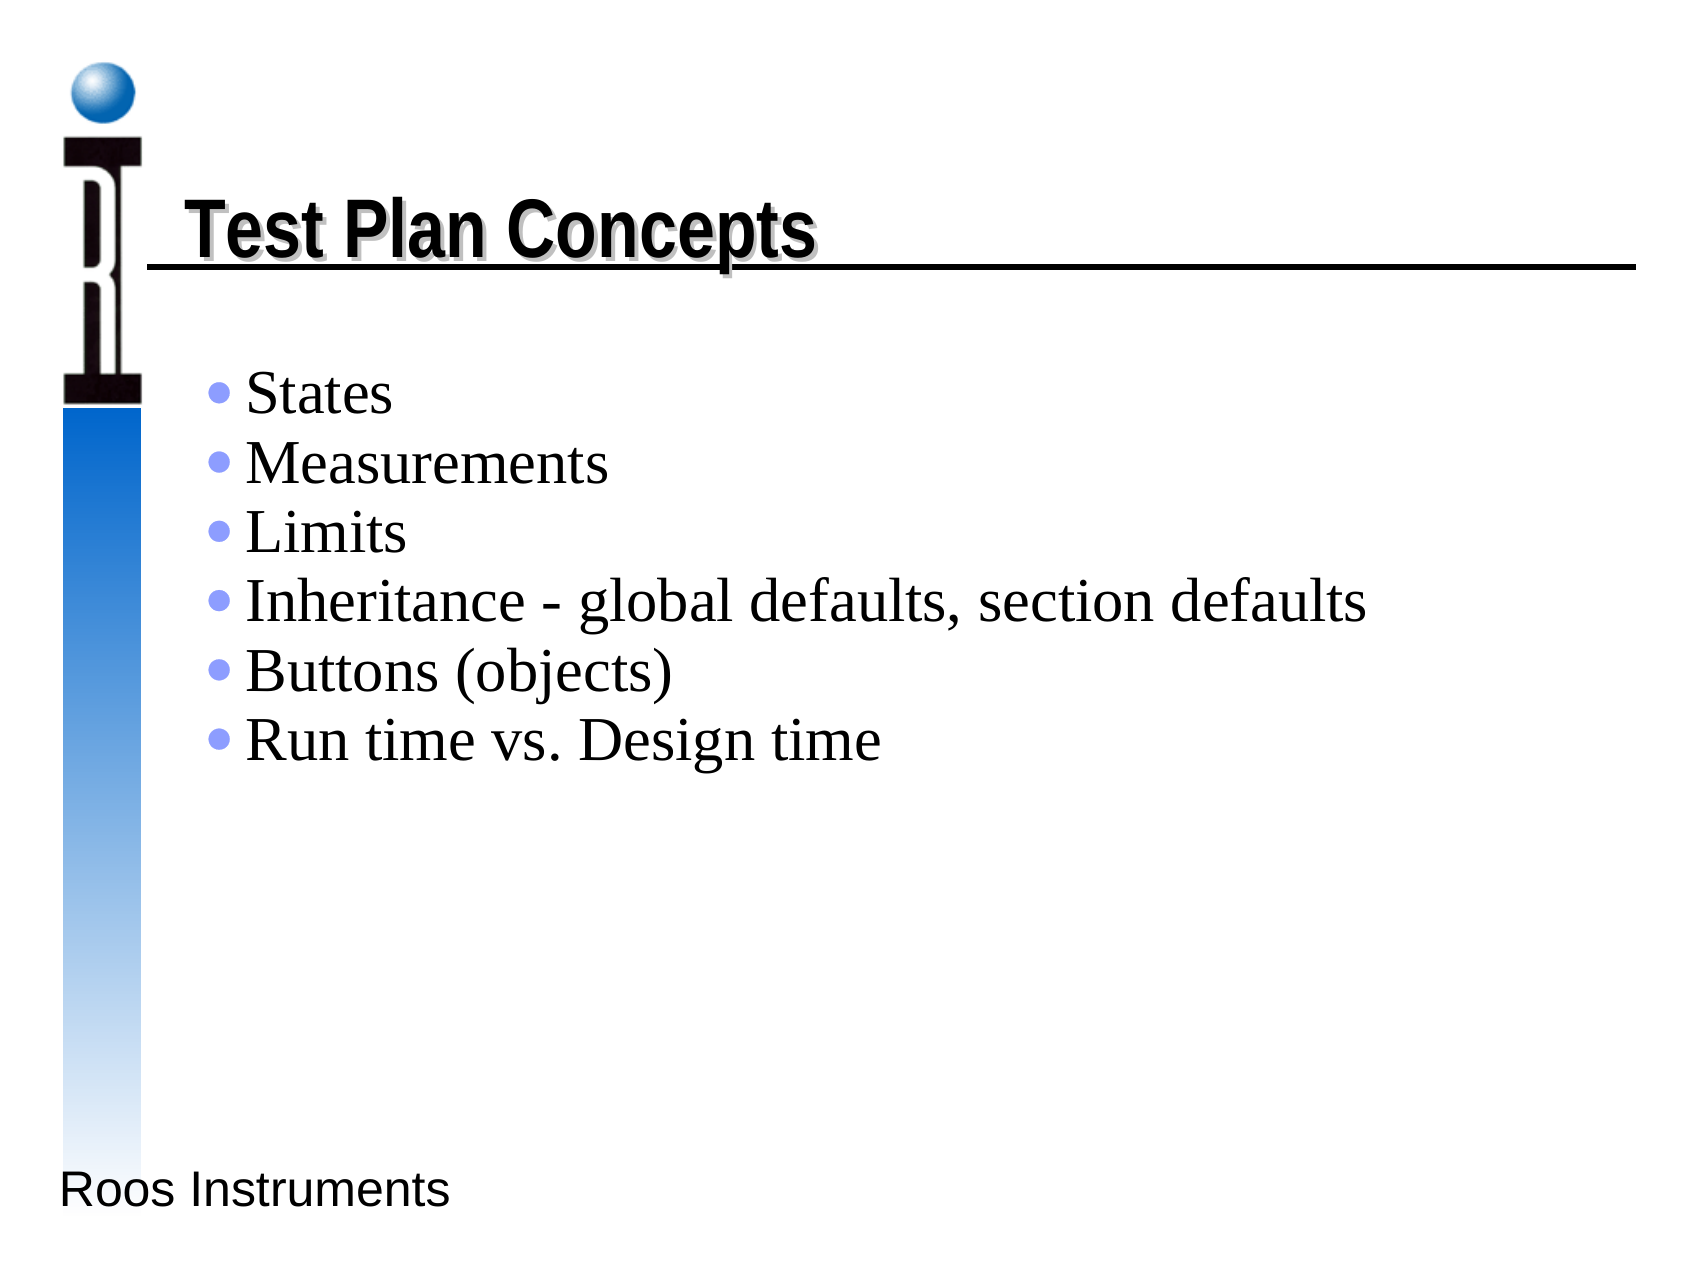

Test Plan Concepts
States
Measurements
Limits
Inheritance - global defaults, section defaults
Buttons (objects)
Run time vs. Design time